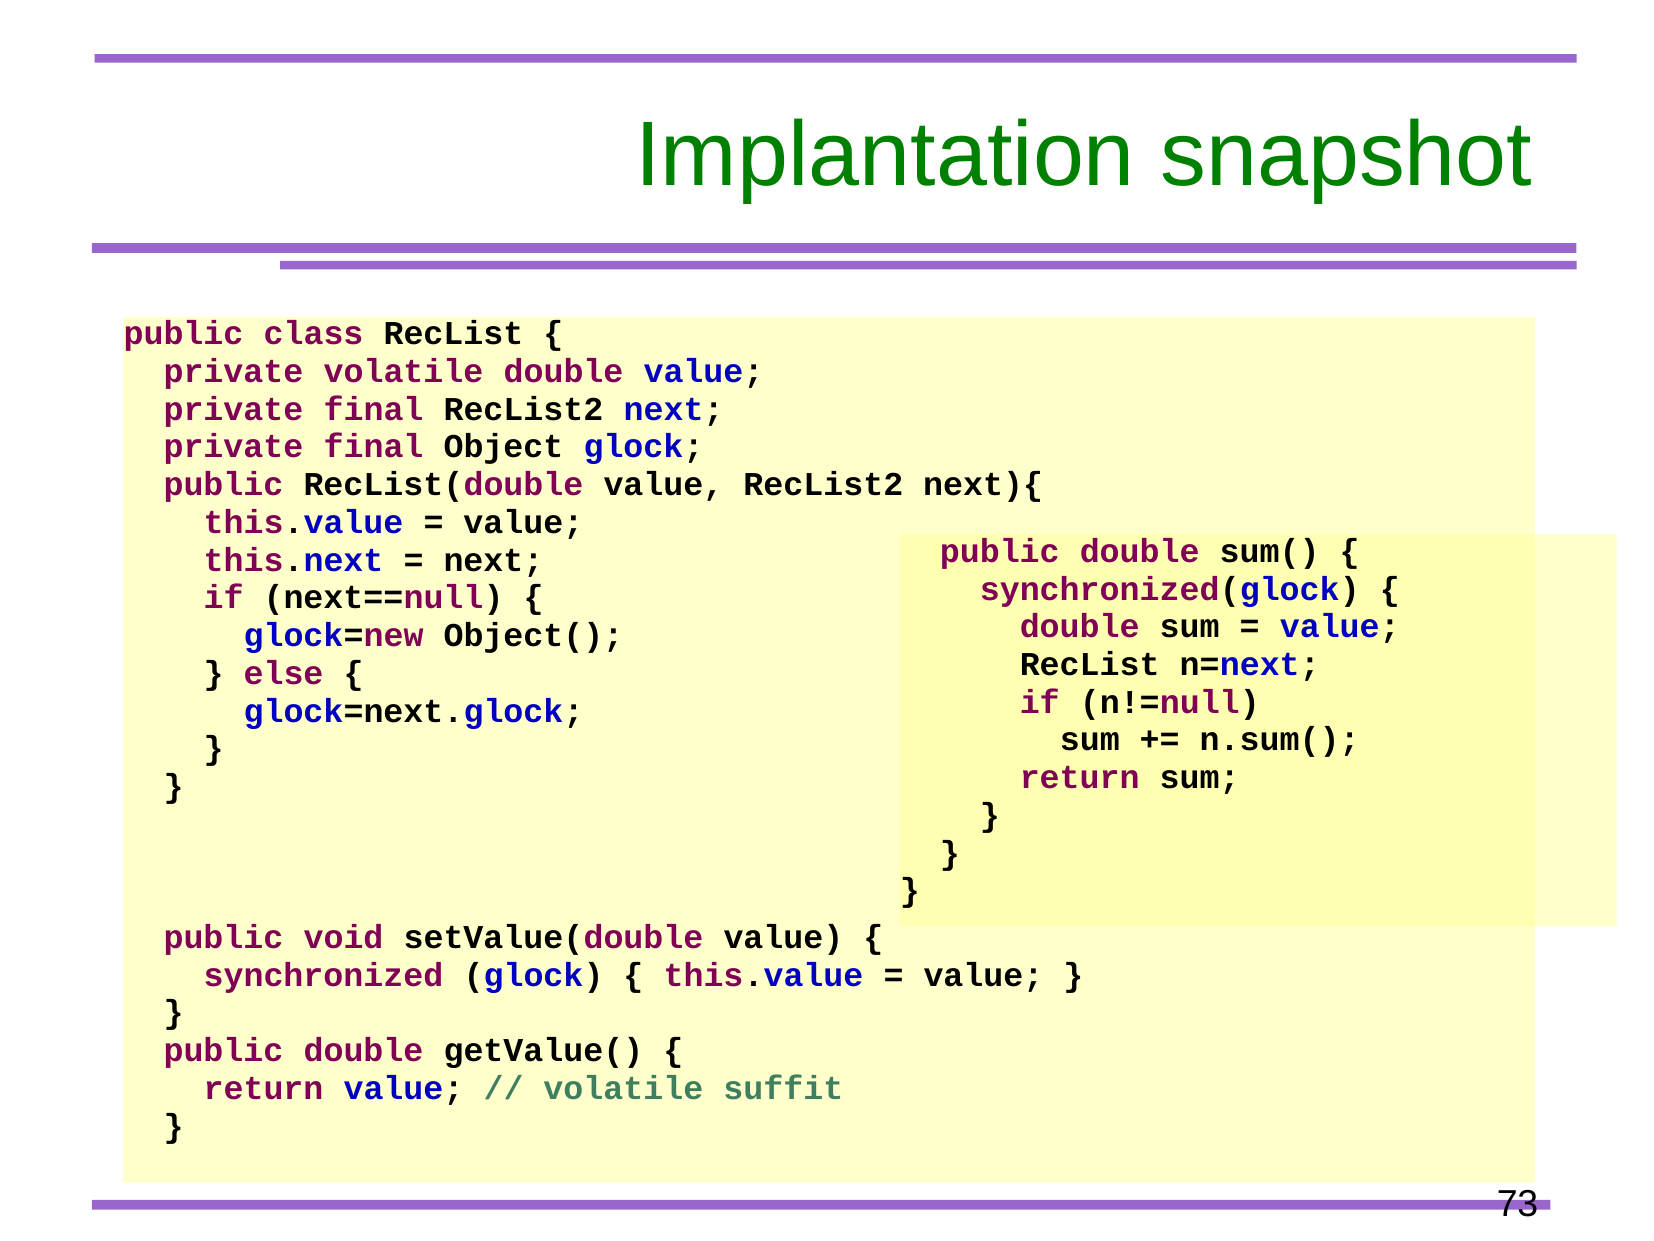

# Implantation snapshot
public class RecList {
 private volatile double value;
 private final RecList2 next;
 private final Object glock;
 public RecList(double value, RecList2 next){
 this.value = value;
 this.next = next;
 if (next==null) {
 glock=new Object();
 } else {
 glock=next.glock;
 }
 }
 public void setValue(double value) {
 synchronized (glock) { this.value = value; }
 }
 public double getValue() {
 return value; // volatile suffit
 }
 public double sum() {
 synchronized(glock) {
 double sum = value;
 RecList n=next;
 if (n!=null)
 sum += n.sum();
 return sum;
 }
 }
}